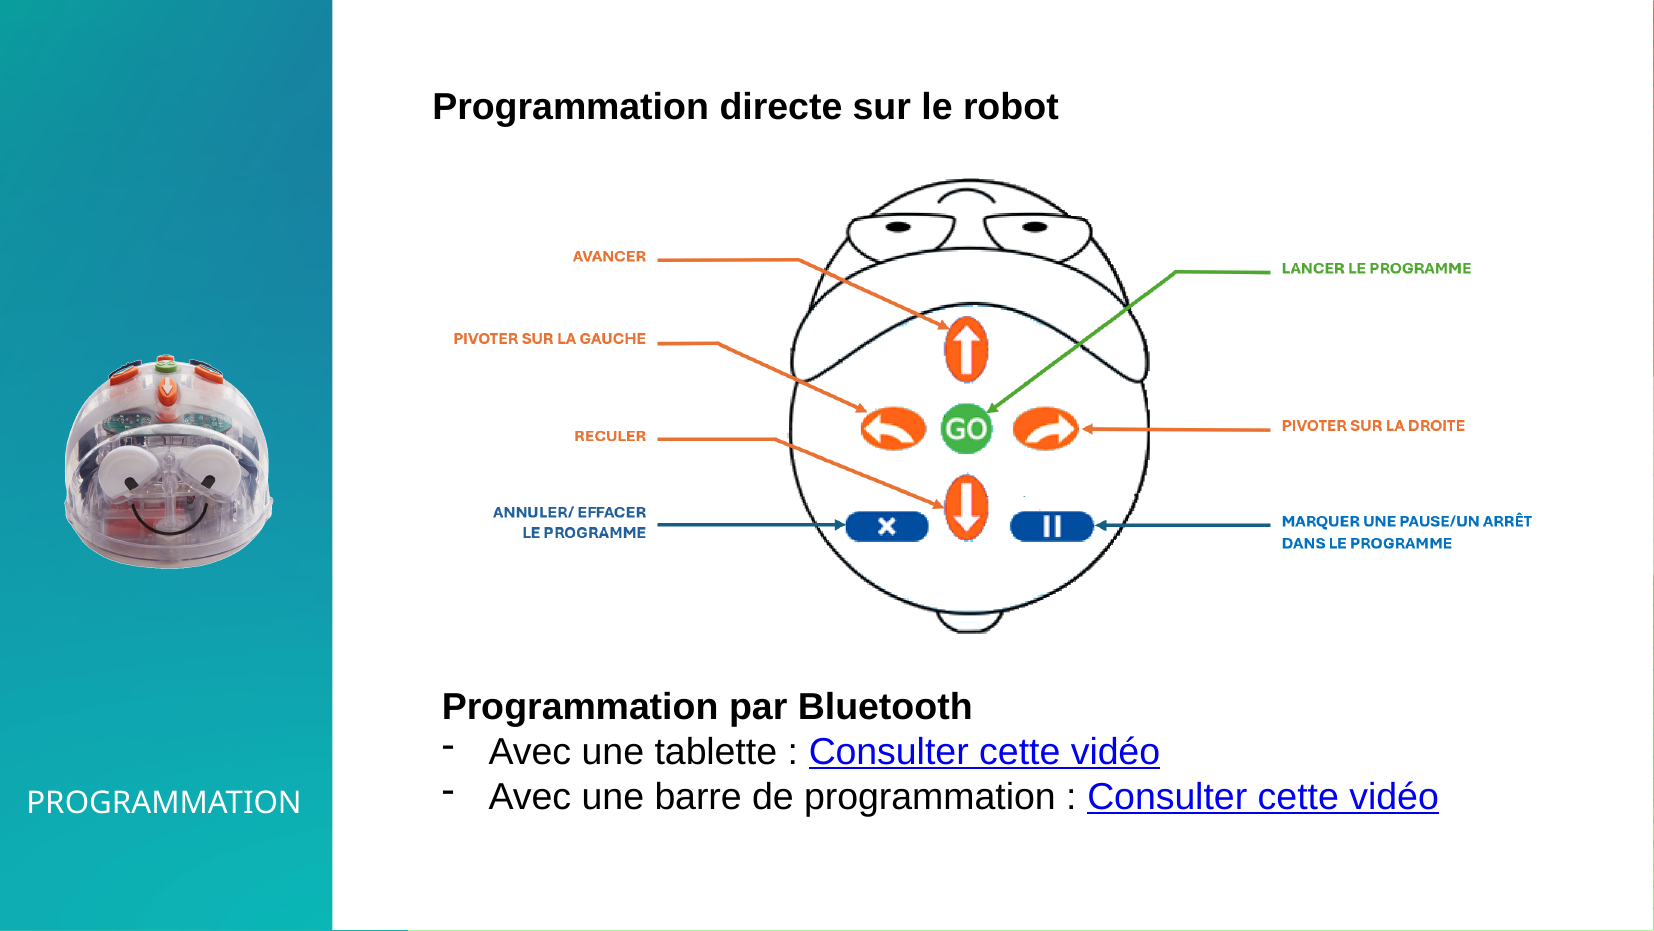

Programmation directe sur le robot
Programmation par Bluetooth
Avec une tablette : Consulter cette vidéo
Avec une barre de programmation : Consulter cette vidéo
PROGRAMMATION